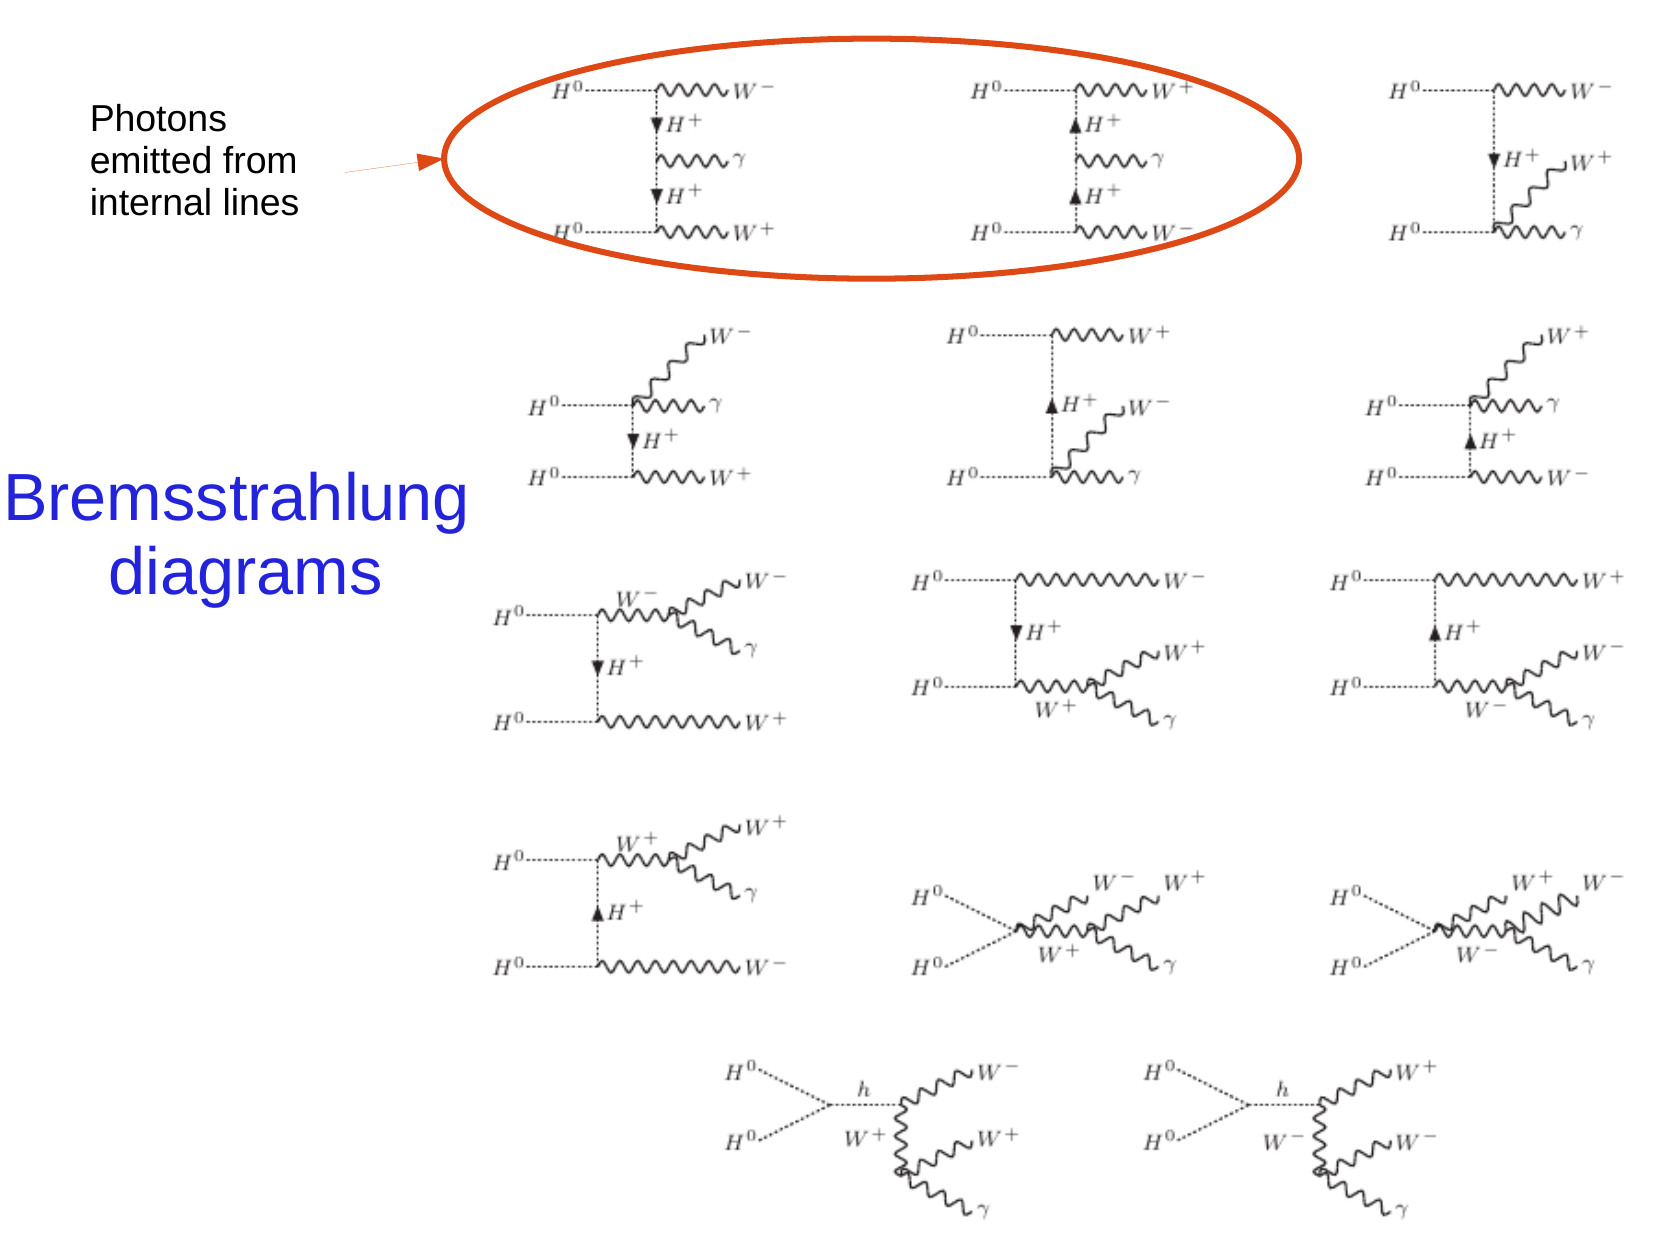

Photons emitted from internal lines
# Bremsstrahlung diagrams